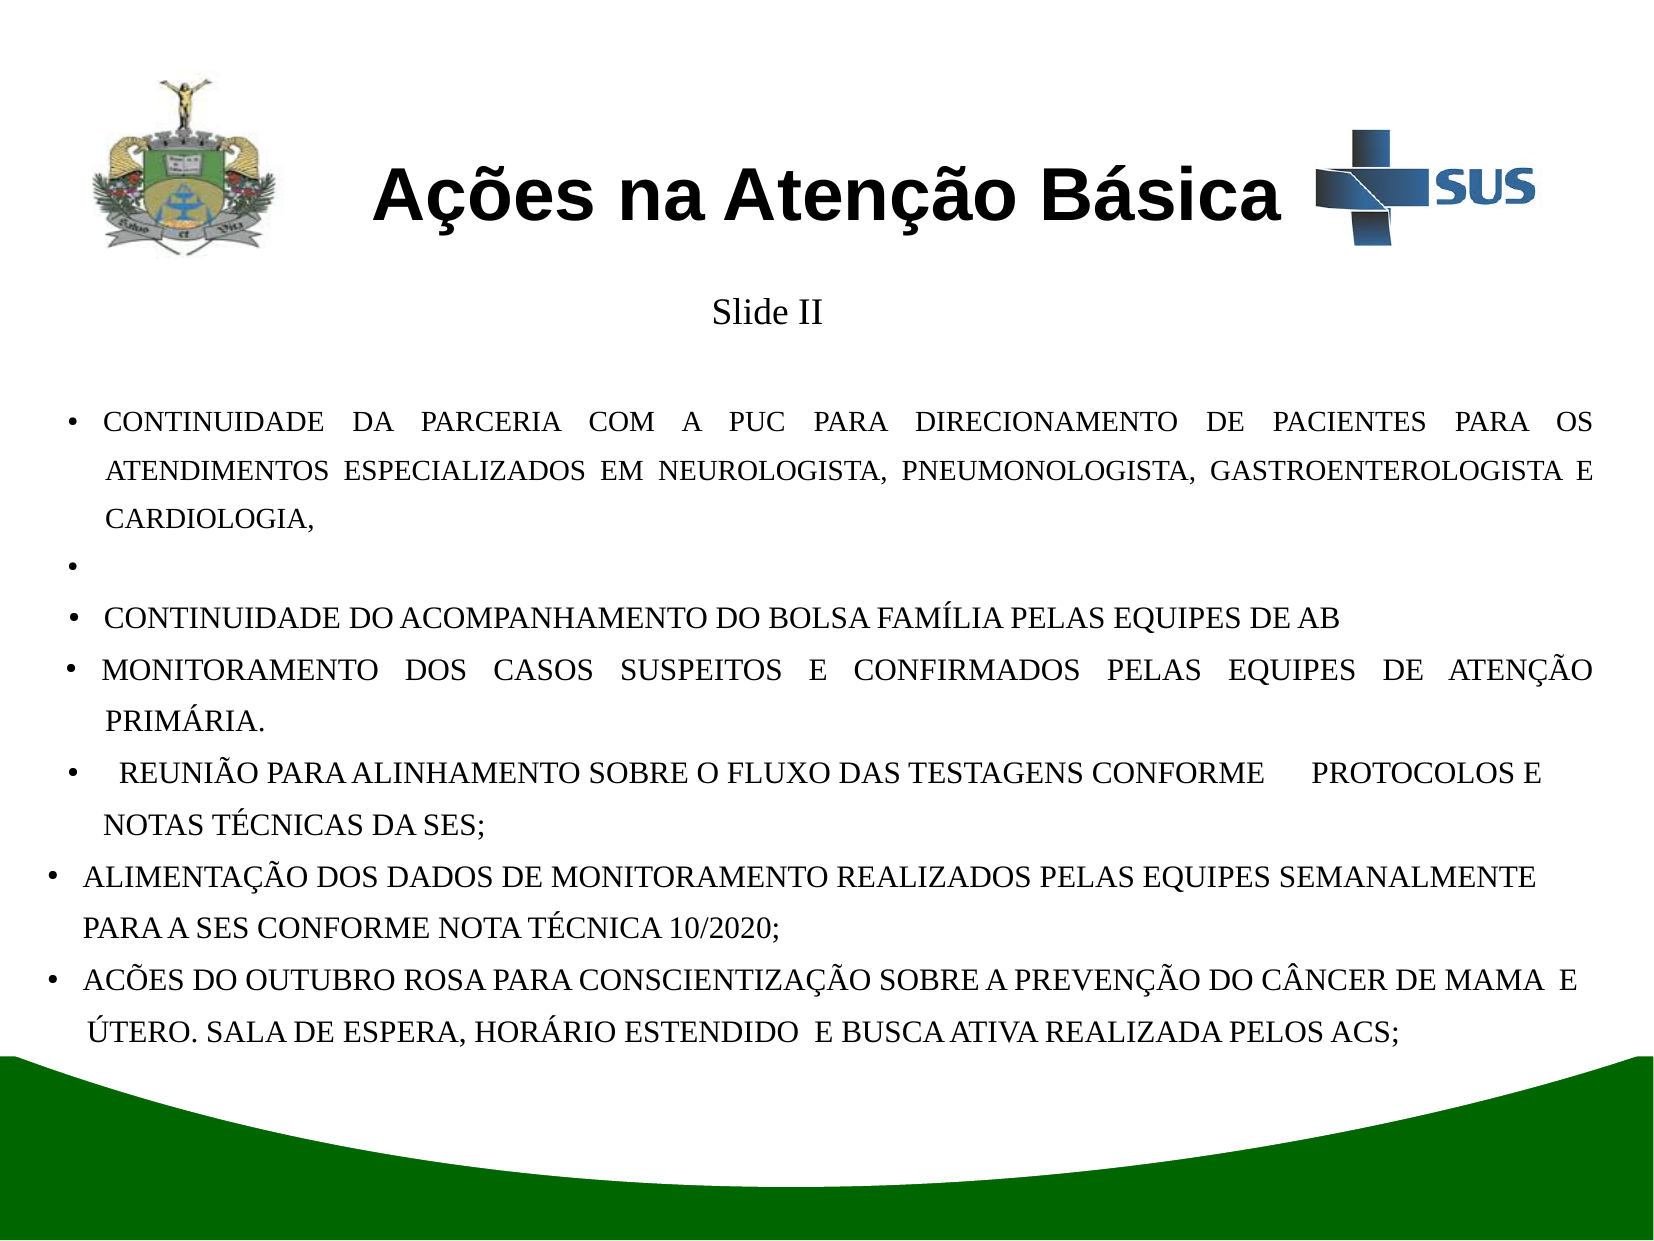

# Ações na Atenção Básica
Slide II
| CONTINUIDADE DA PARCERIA COM A PUC PARA DIRECIONAMENTO DE PACIENTES PARA OS ATENDIMENTOS ESPECIALIZADOS EM NEUROLOGISTA, PNEUMONOLOGISTA, GASTROENTEROLOGISTA E CARDIOLOGIA, |
| --- |
| CONTINUIDADE DO ACOMPANHAMENTO DO BOLSA FAMÍLIA PELAS EQUIPES DE AB |
| MONITORAMENTO DOS CASOS SUSPEITOS E CONFIRMADOS PELAS EQUIPES DE ATENÇÃO PRIMÁRIA. |
| REUNIÃO PARA ALINHAMENTO SOBRE O FLUXO DAS TESTAGENS CONFORME PROTOCOLOS E NOTAS TÉCNICAS DA SES; |
| ALIMENTAÇÃO DOS DADOS DE MONITORAMENTO REALIZADOS PELAS EQUIPES SEMANALMENTE PARA A SES CONFORME NOTA TÉCNICA 10/2020; |
| ACÕES DO OUTUBRO ROSA PARA CONSCIENTIZAÇÃO SOBRE A PREVENÇÃO DO CÂNCER DE MAMA E ÚTERO. SALA DE ESPERA, HORÁRIO ESTENDIDO E BUSCA ATIVA REALIZADA PELOS ACS; |
| ORIENTAÇÕES PARA DIAGNÓSTICO DA COVID-19 EM GESTANTES COM A REALIZAÇÃO DE RT-PCR EM TODAS AS GESTANTES A PARTIR DA 37ª SEMANA |